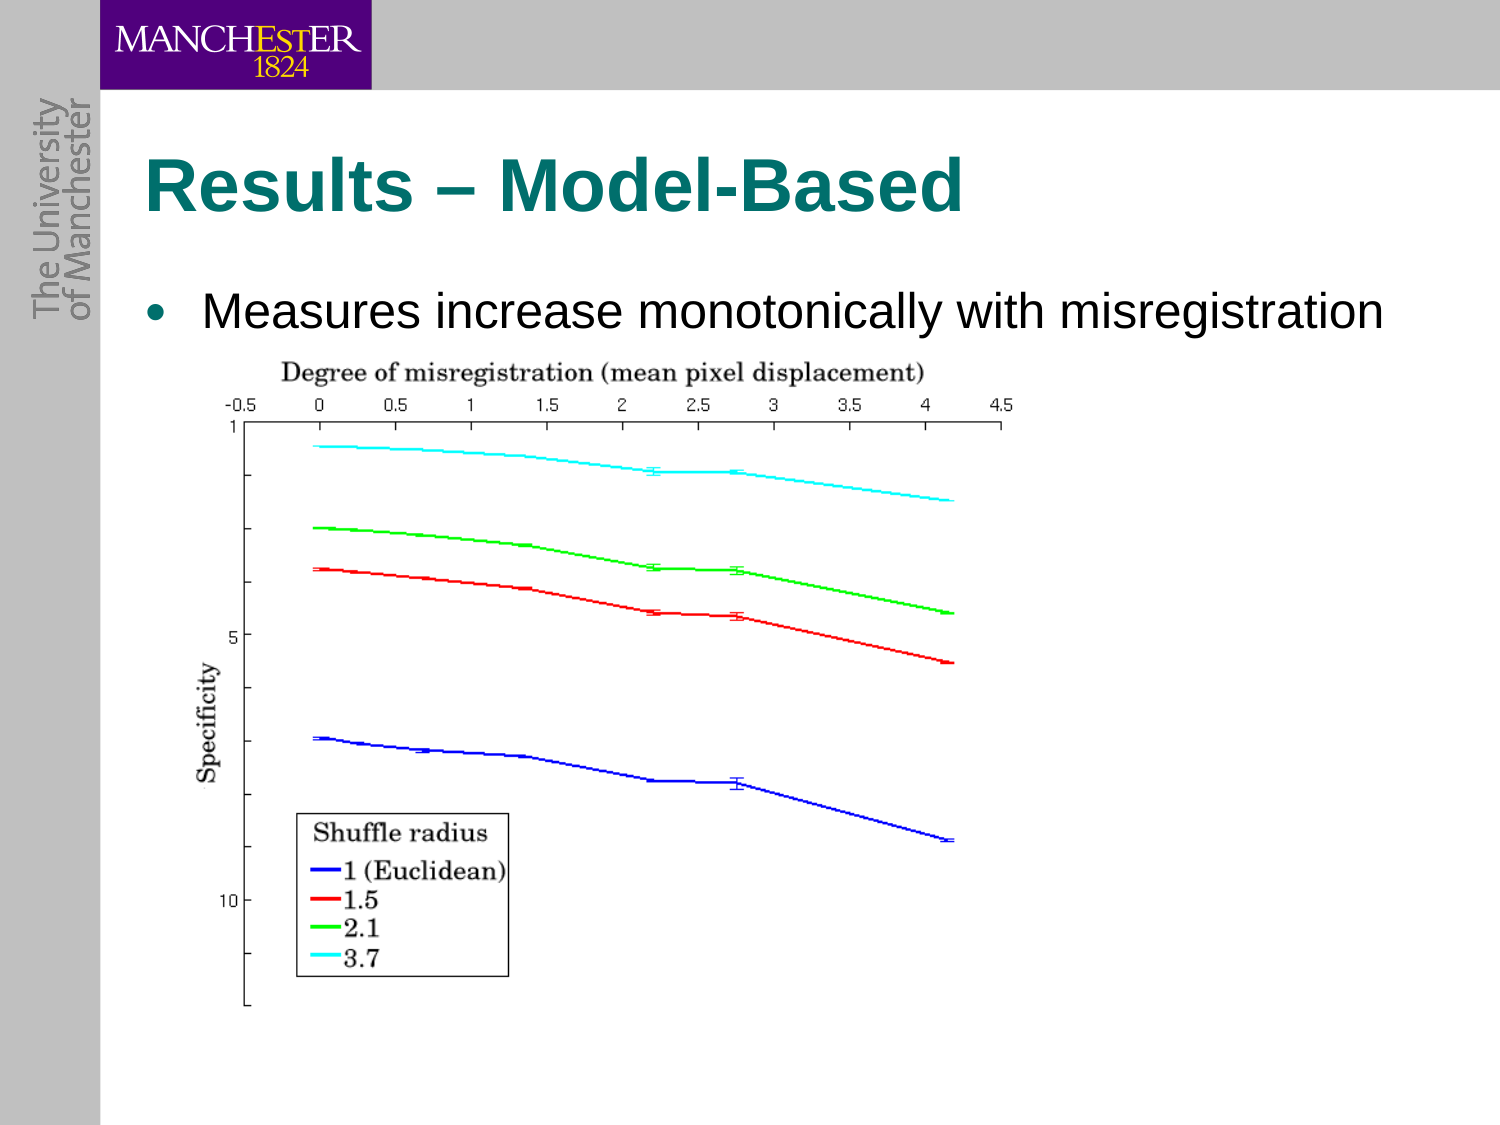

# Results – Model-Based
Measures increase monotonically with misregistration